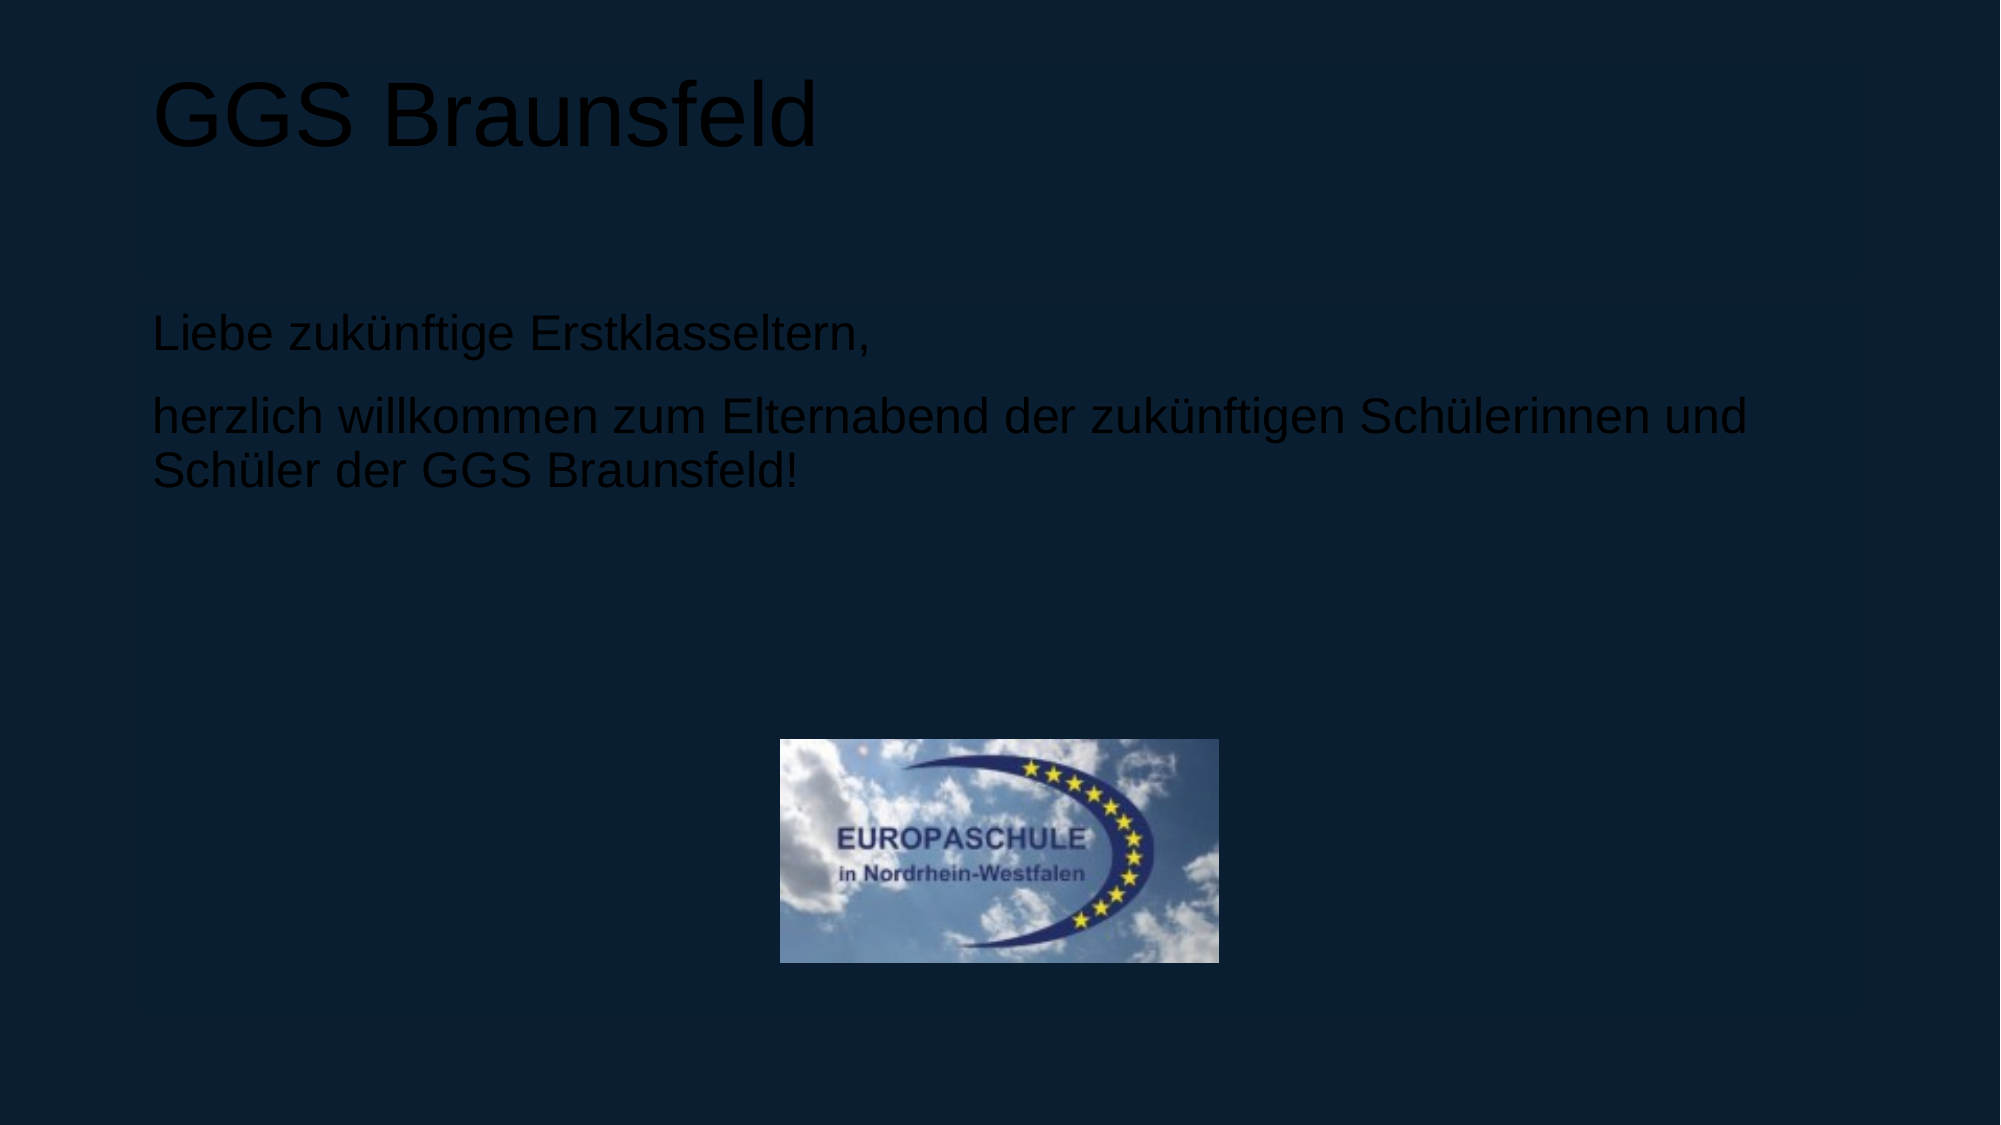

# GGS Braunsfeld
Liebe zukünftige Erstklasseltern,
herzlich willkommen zum Elternabend der zukünftigen Schülerinnen und Schüler der GGS Braunsfeld!